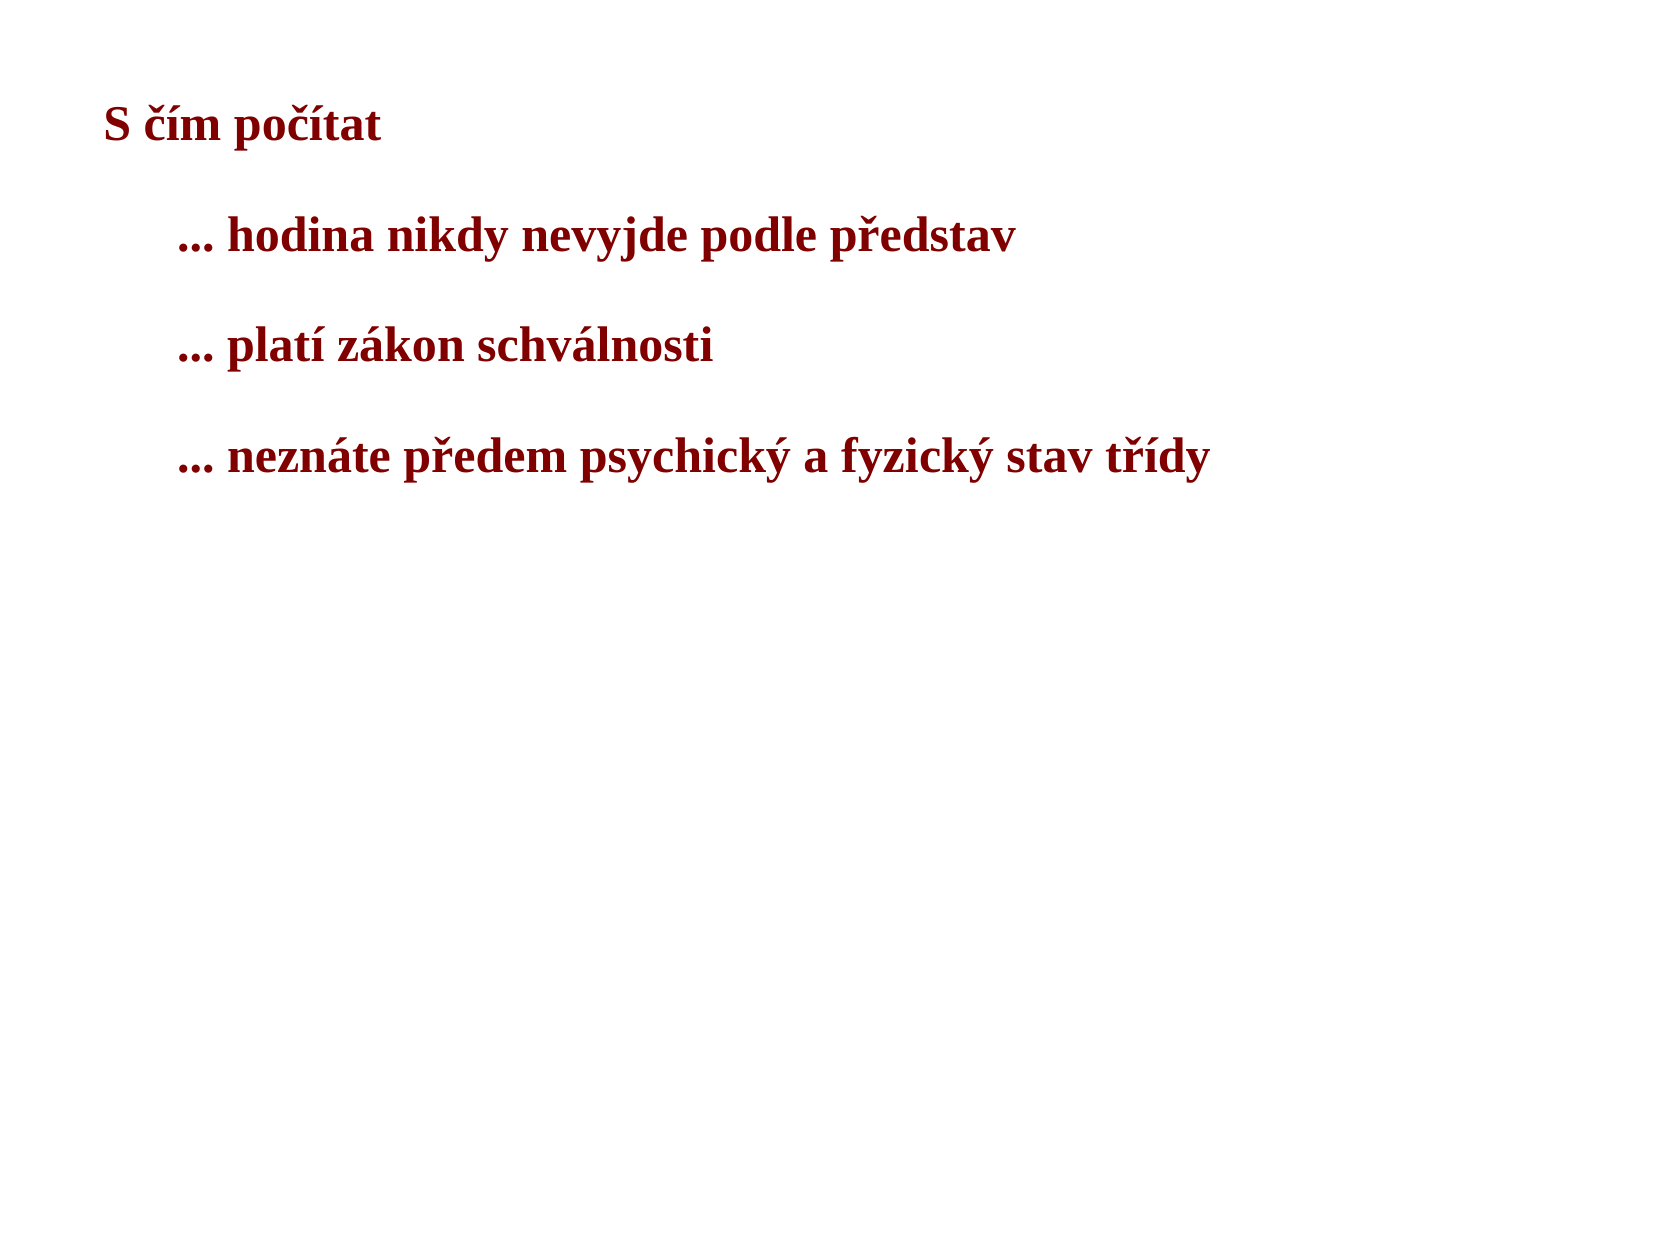

S čím počítat
	... hodina nikdy nevyjde podle představ
	... platí zákon schválnosti
	... neznáte předem psychický a fyzický stav třídy